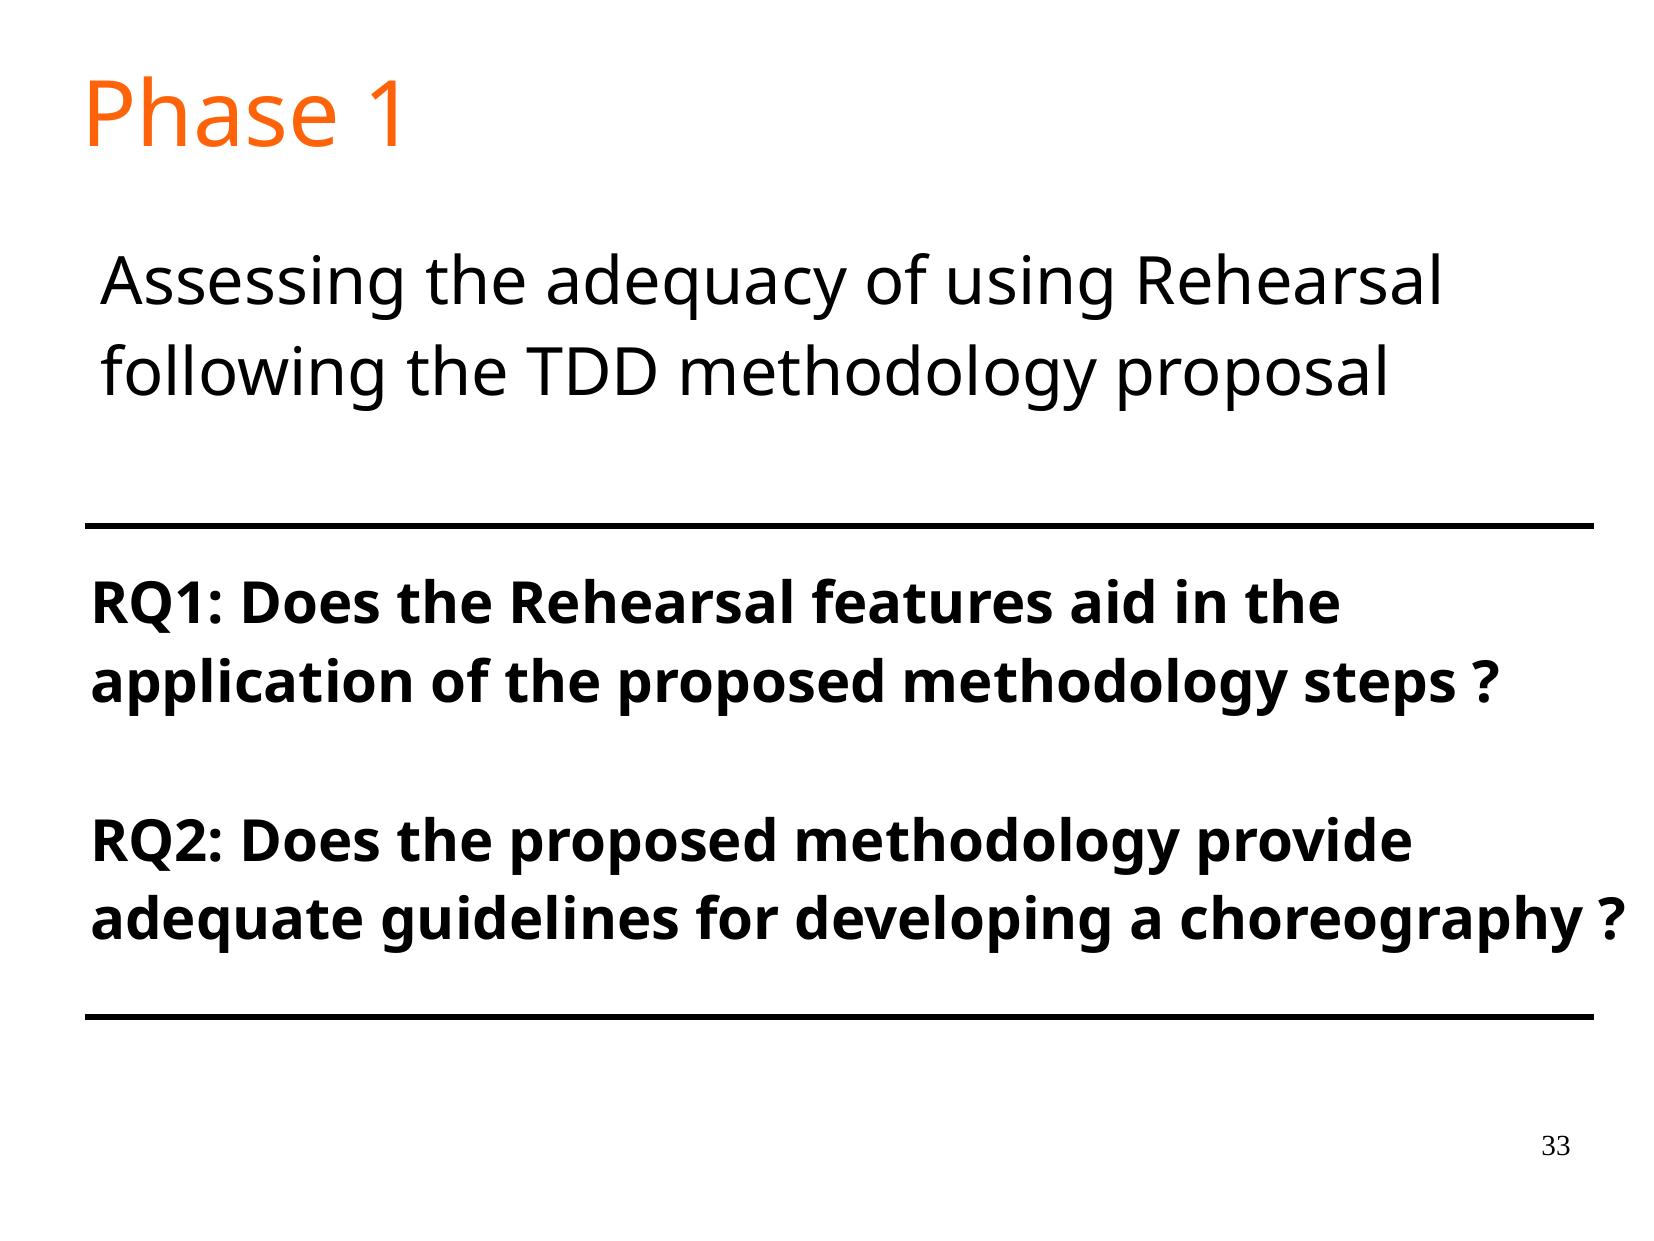

Phase 1
Assessing the adequacy of using Rehearsal following the TDD methodology proposal
# RQ1: Does the Rehearsal features aid in the application of the proposed methodology steps ? RQ2: Does the proposed methodology provide adequate guidelines for developing a choreography ?
33